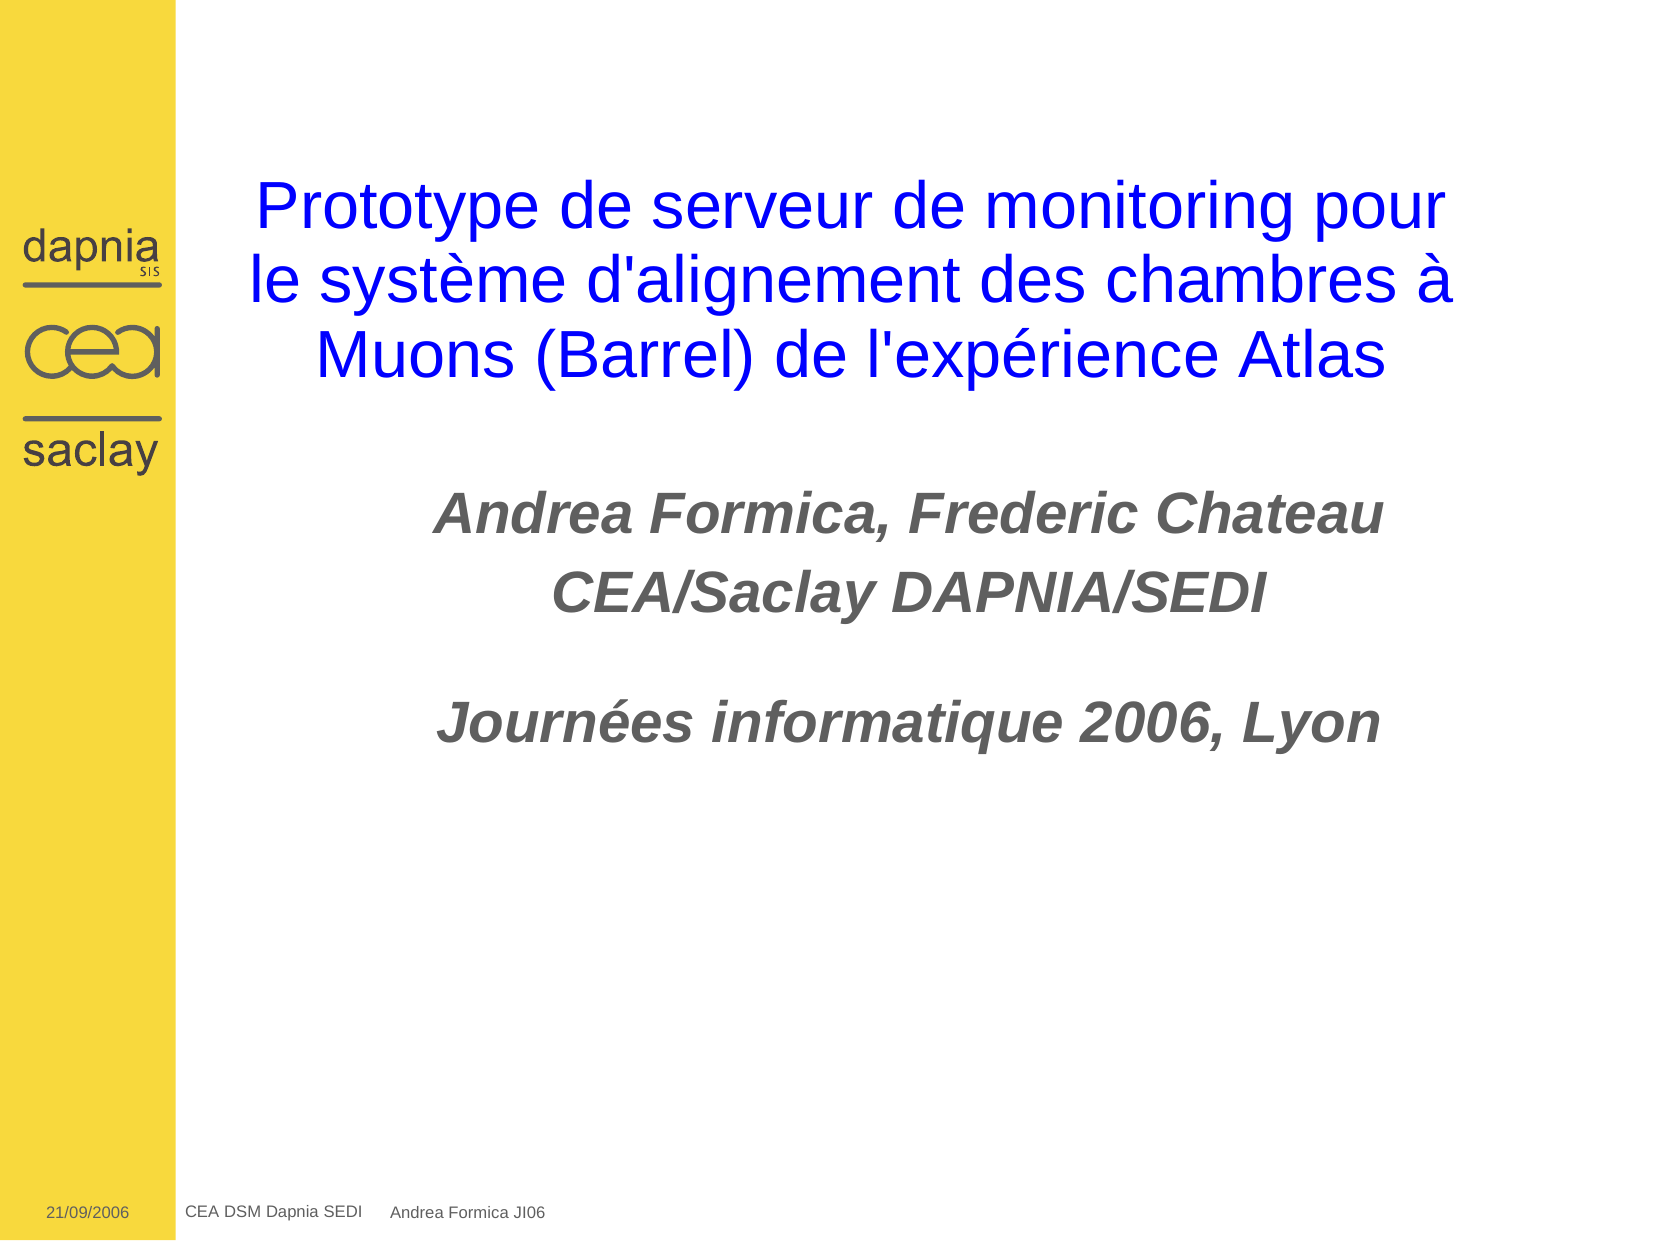

# Prototype de serveur de monitoring pour le système d'alignement des chambres à Muons (Barrel) de l'expérience Atlas
Andrea Formica, Frederic Chateau
CEA/Saclay DAPNIA/SEDI
Journées informatique 2006, Lyon
21/09/2006
Andrea Formica JI06